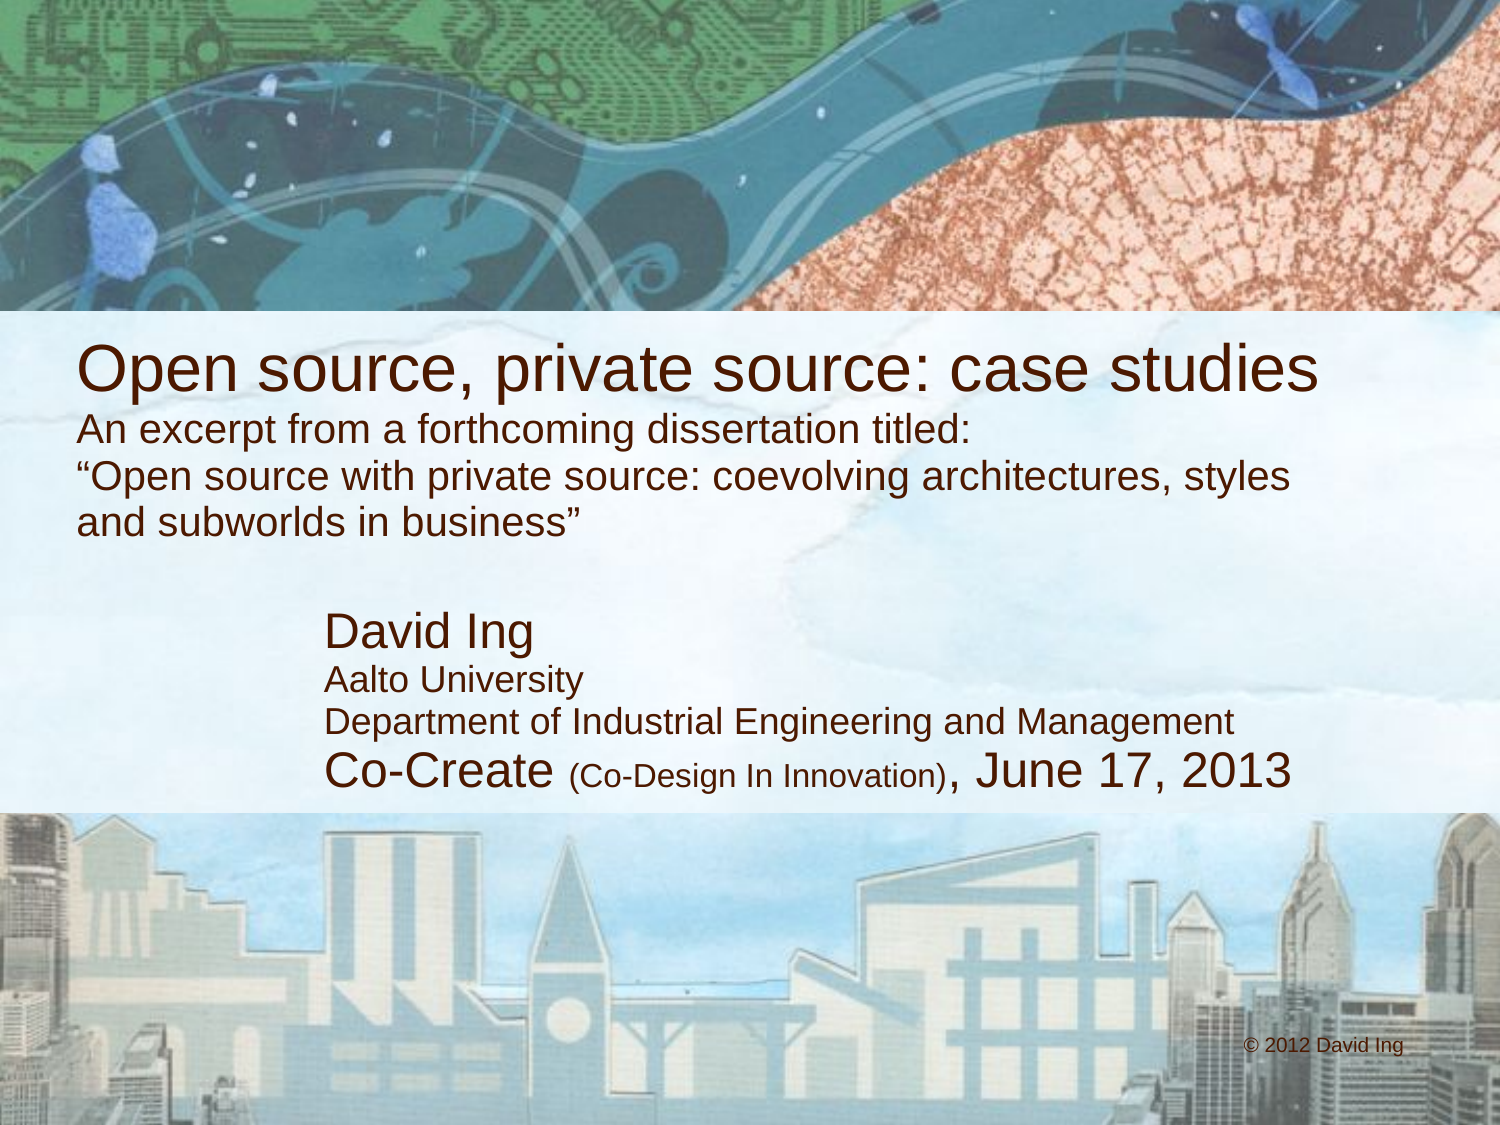

# Open source, private source: case studies An excerpt from a forthcoming dissertation titled: “Open source with private source: coevolving architectures, styles and subworlds in business”
David Ing
Aalto University
Department of Industrial Engineering and Management
Co-Create (Co-Design In Innovation), June 17, 2013
1
Open source and private source: case studies
Co-Create, June. 17, 2013